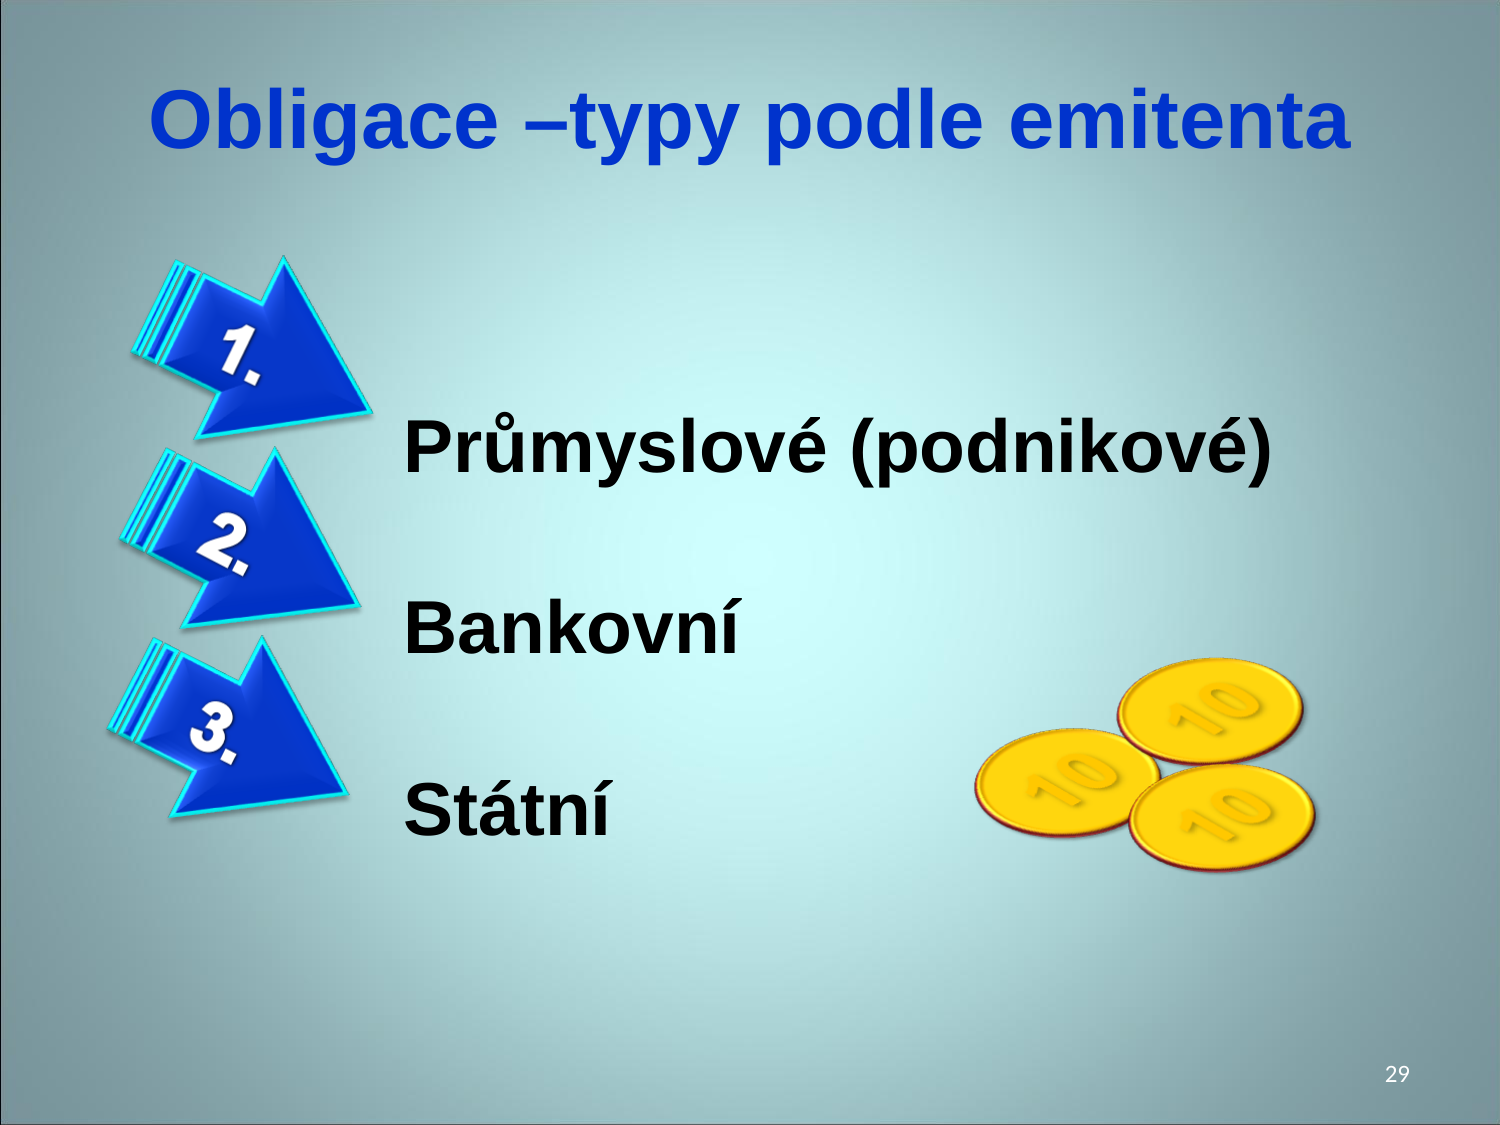

# Obligace –typy podle emitenta
			Průmyslové (podnikové)
			Bankovní
			Státní